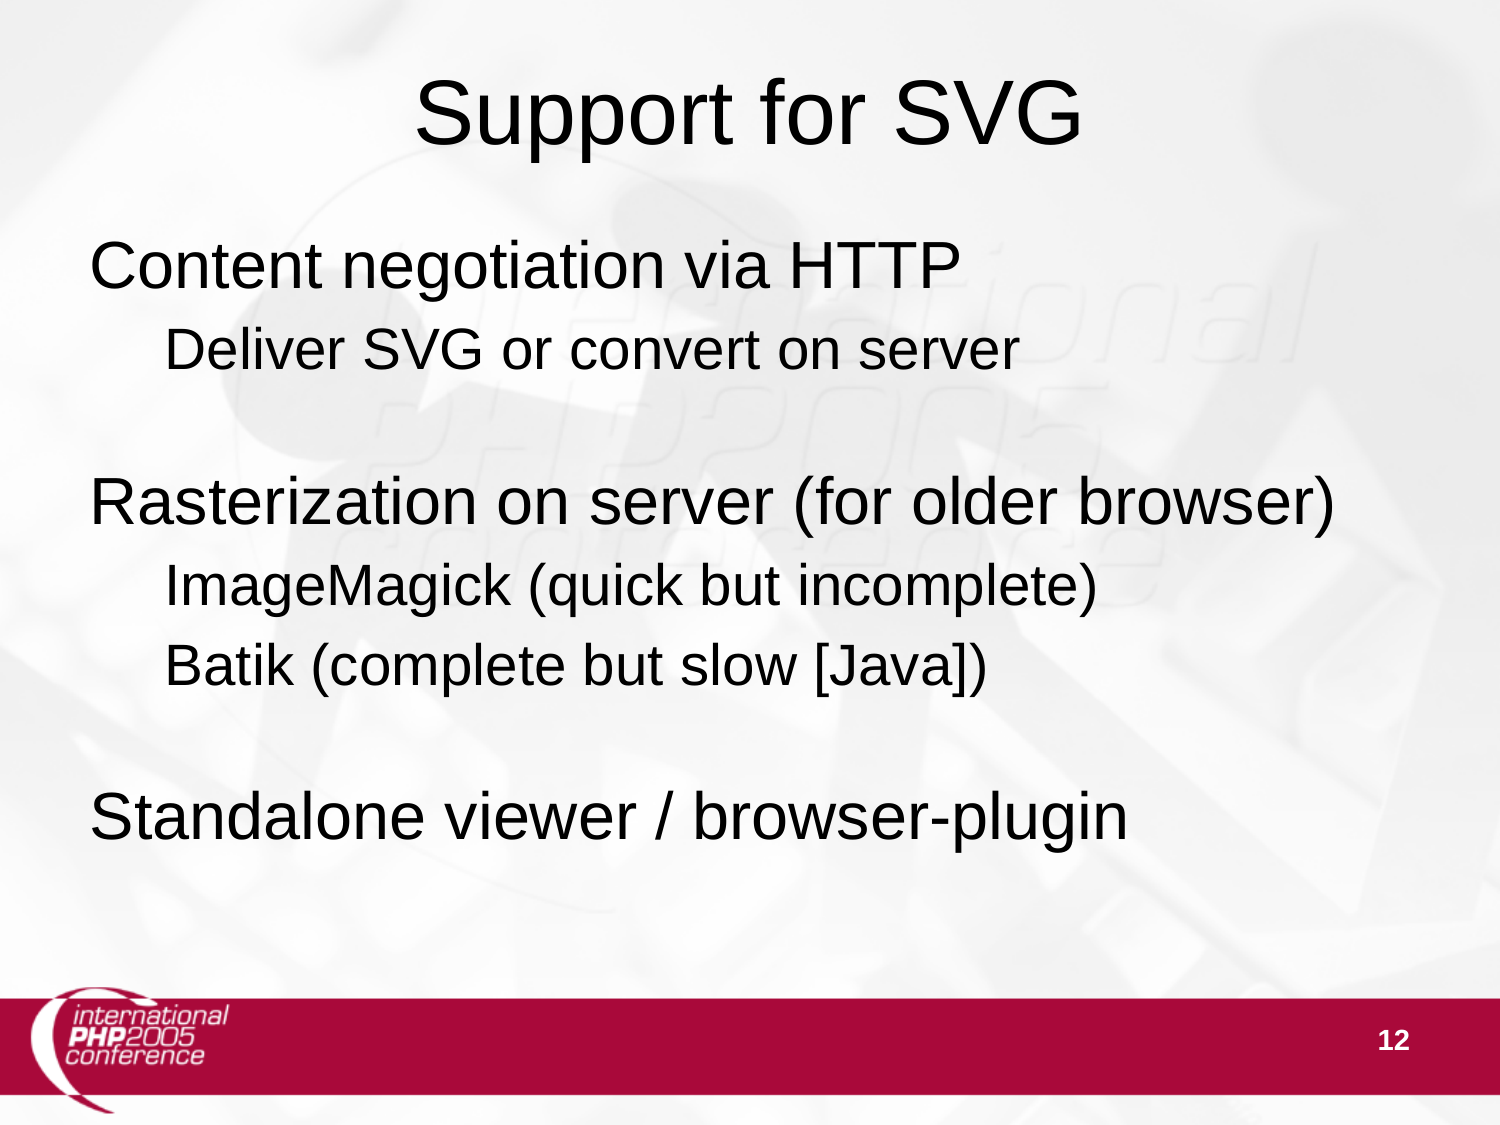

# Support for SVG
Content negotiation via HTTP
Deliver SVG or convert on server
Rasterization on server (for older browser)
ImageMagick (quick but incomplete)
Batik (complete but slow [Java])
Standalone viewer / browser-plugin
12